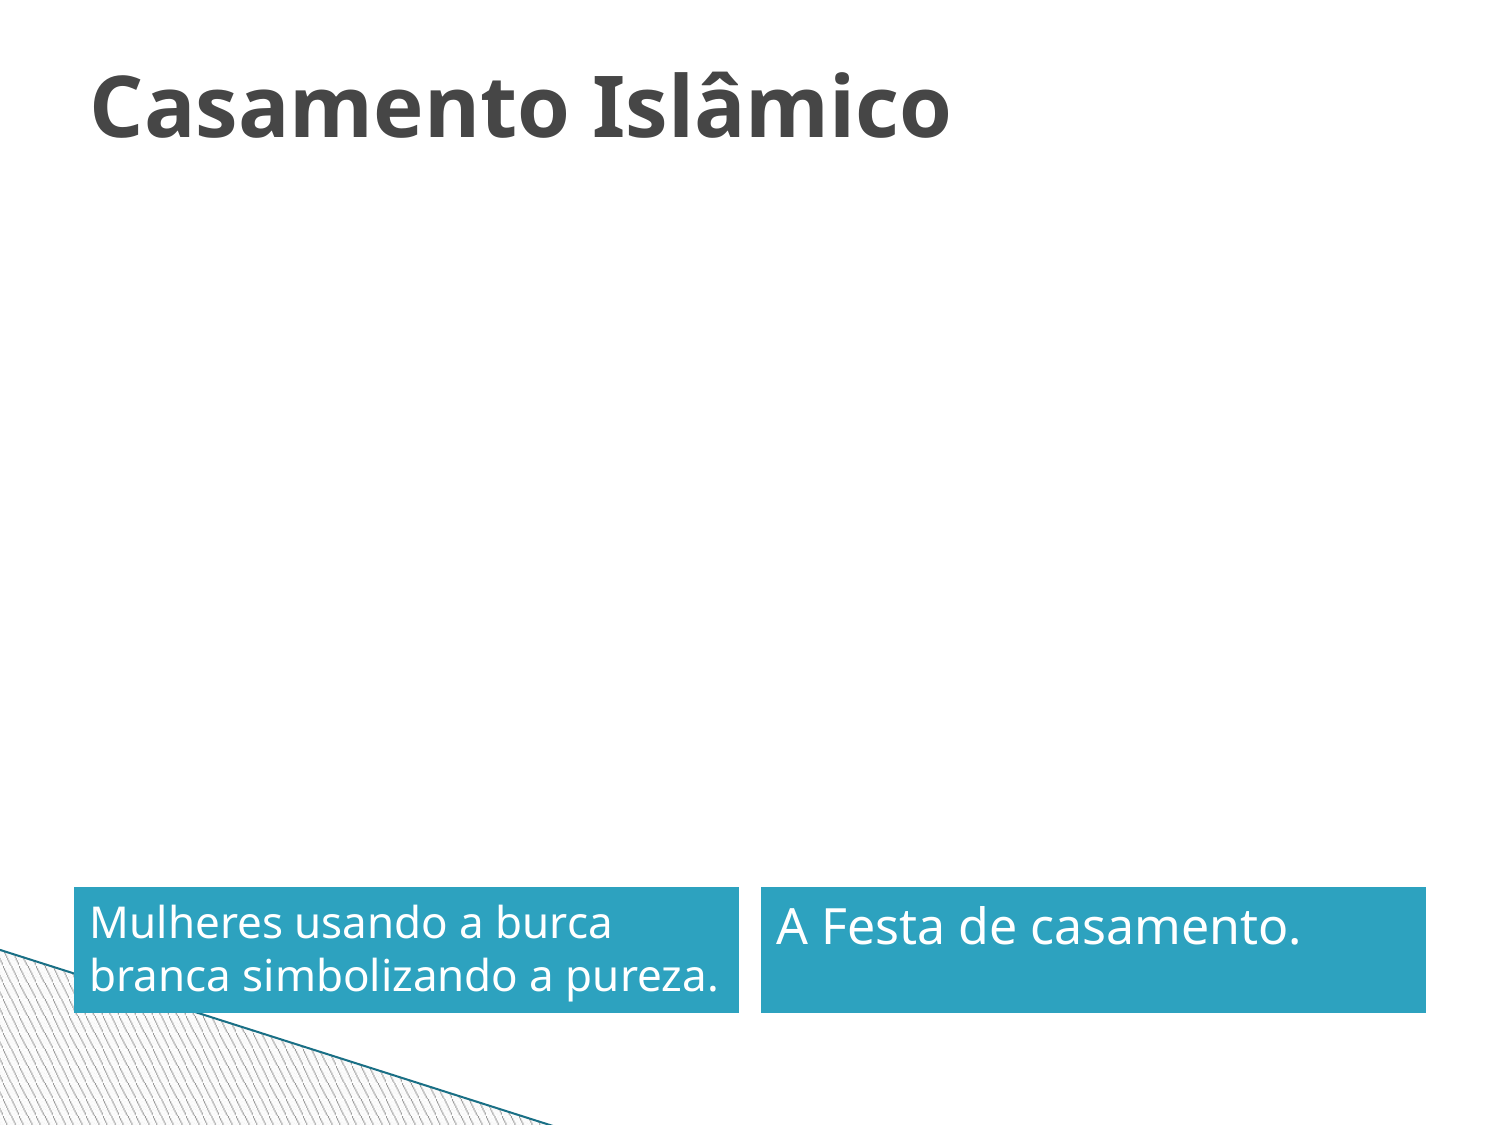

# Casamento Islâmico
Mulheres usando a burca branca simbolizando a pureza.
A Festa de casamento.